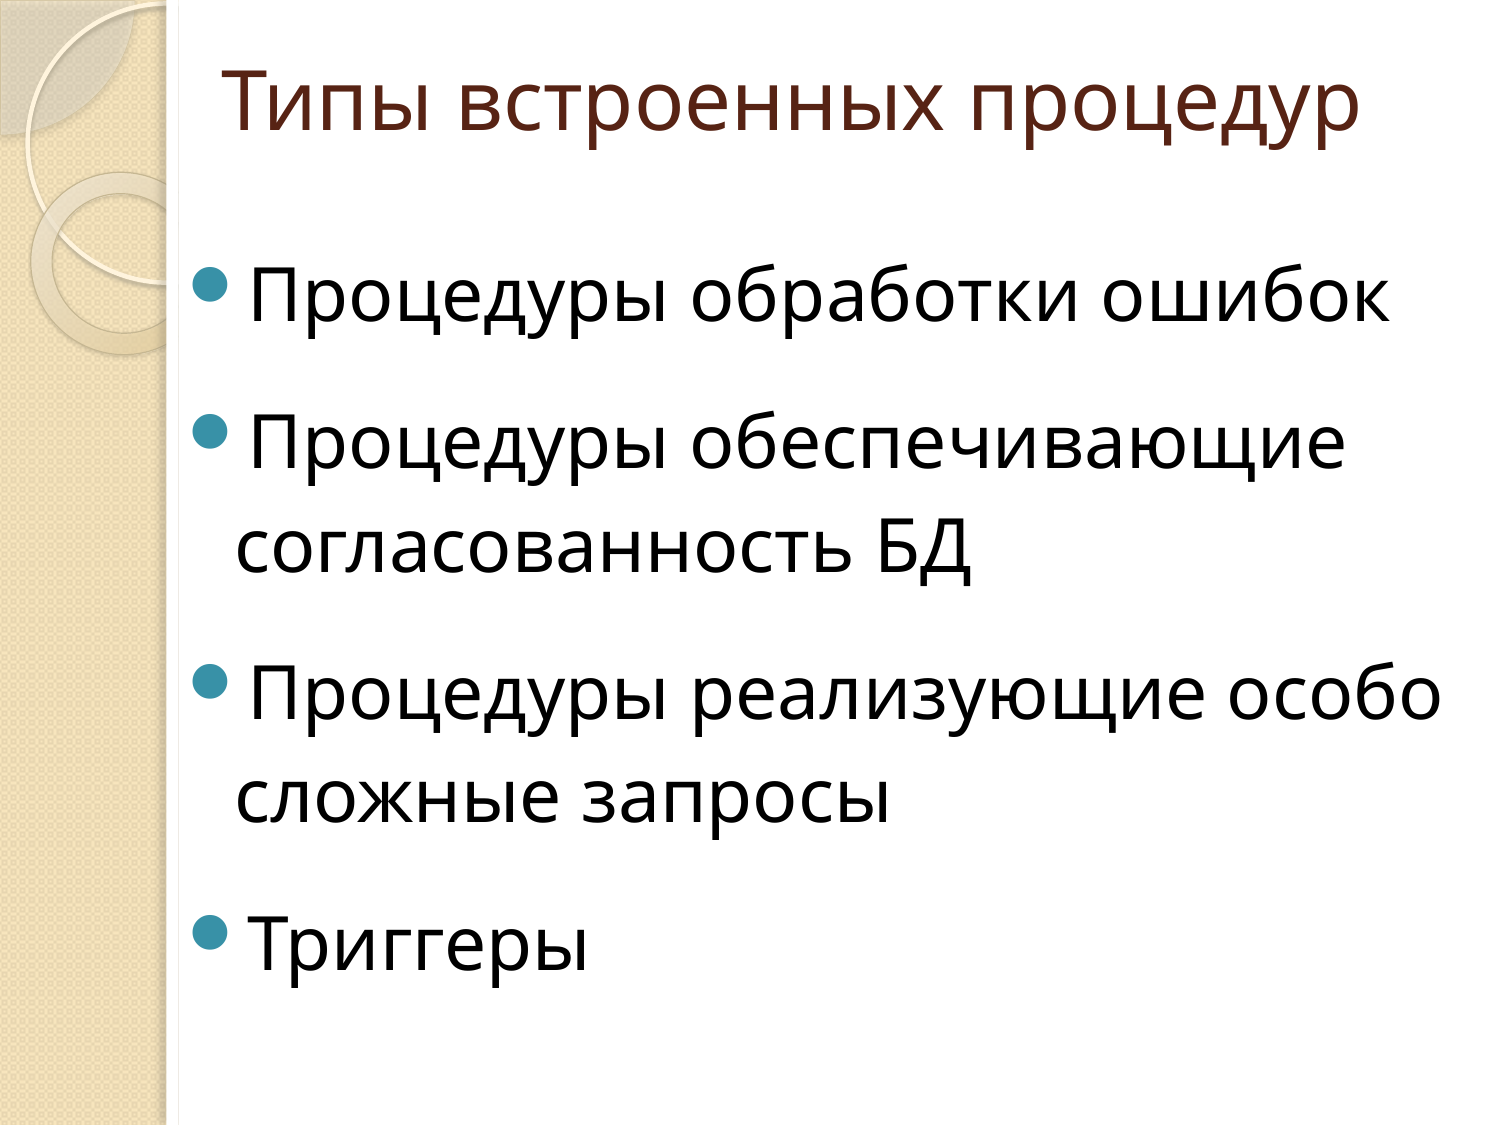

Типы встроенных процедур
# Процедуры обработки ошибок
Процедуры обеспечивающие согласованность БД
Процедуры реализующие особо сложные запросы
Триггеры